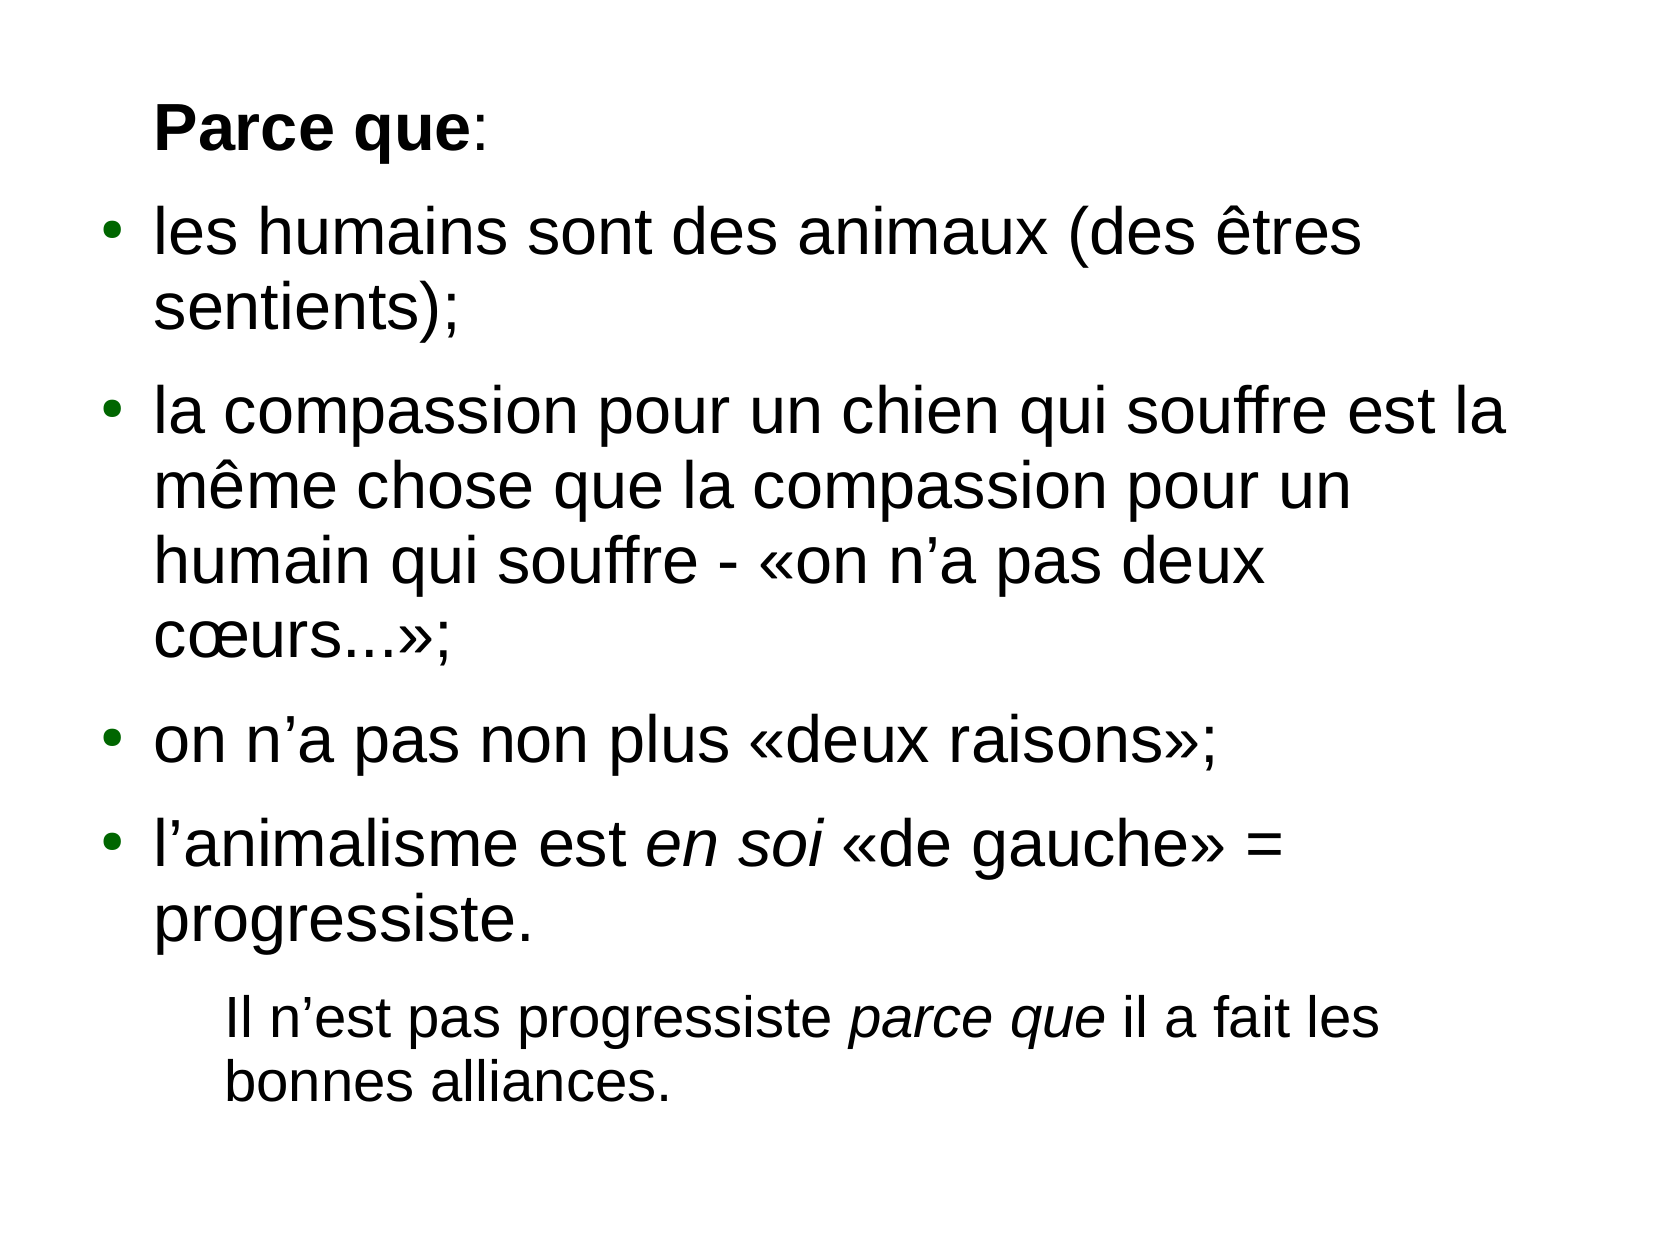

# Parce que:
les humains sont des animaux (des êtres sentients);
la compassion pour un chien qui souffre est la même chose que la compassion pour un humain qui souffre - «on n’a pas deux cœurs...»;
on n’a pas non plus «deux raisons»;
l’animalisme est en soi «de gauche» = progressiste.
Il n’est pas progressiste parce que il a fait les bonnes alliances.